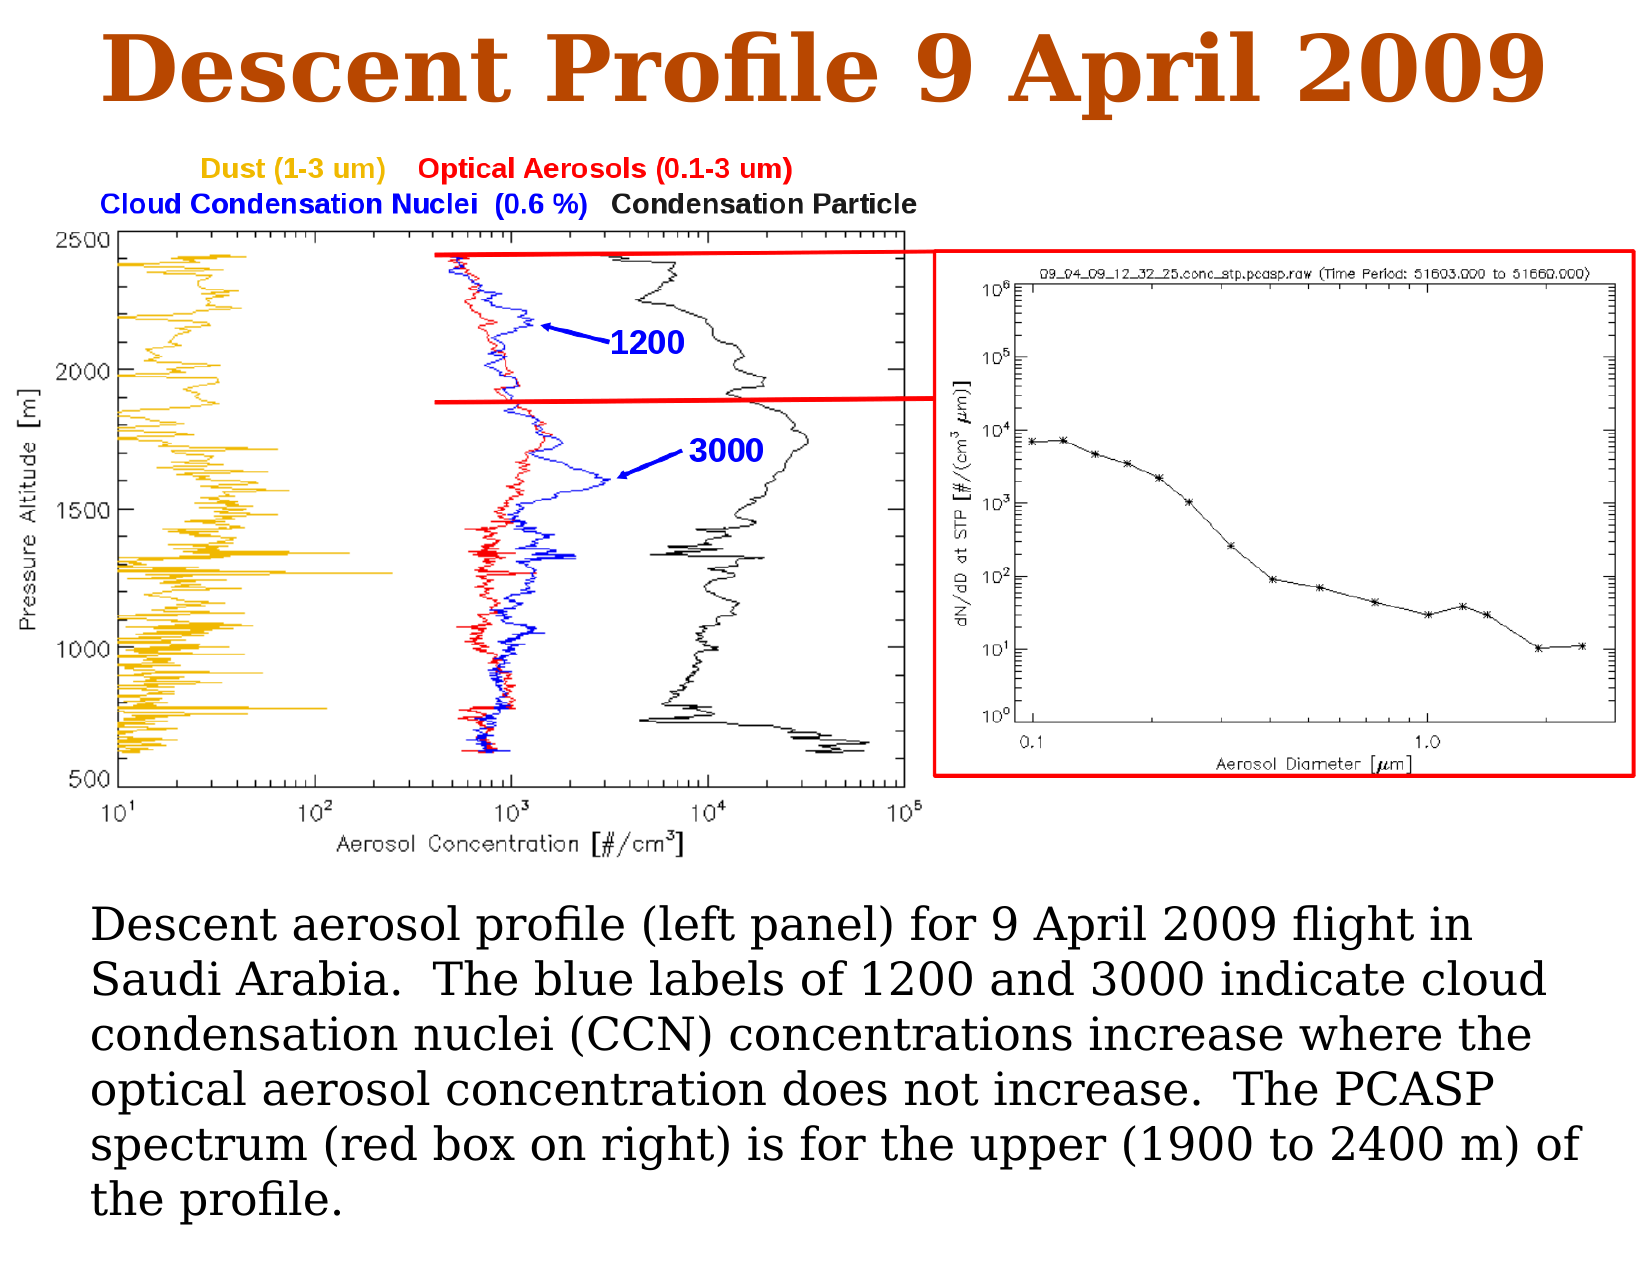

Descent Profile 9 April 2009
1200
3000
Descent aerosol profile (left panel) for 9 April 2009 flight in Saudi Arabia. The blue labels of 1200 and 3000 indicate cloud condensation nuclei (CCN) concentrations increase where the optical aerosol concentration does not increase. The PCASP spectrum (red box on right) is for the upper (1900 to 2400 m) of the profile.